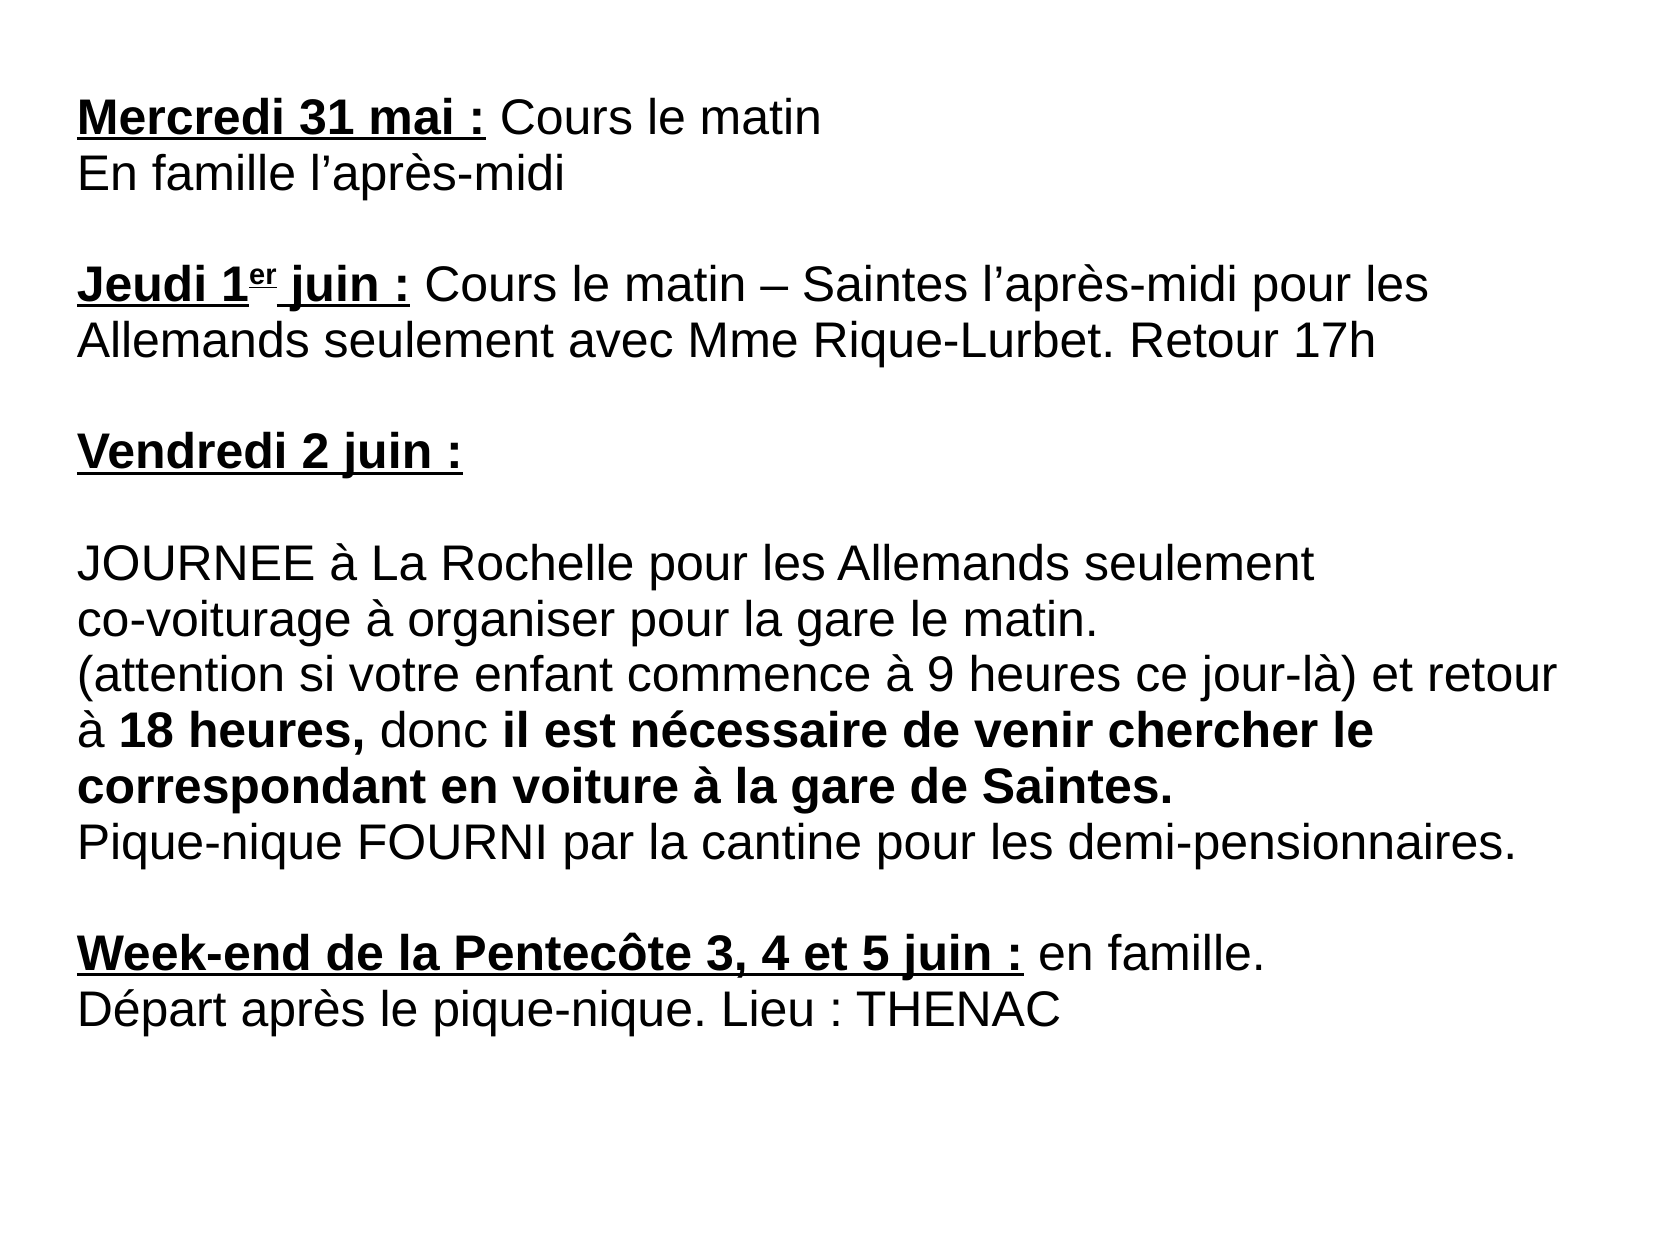

# Mercredi 31 mai : Cours le matin En famille l’après-midi Jeudi 1er juin : Cours le matin – Saintes l’après-midi pour les Allemands seulement avec Mme Rique-Lurbet. Retour 17h Vendredi 2 juin : JOURNEE à La Rochelle pour les Allemands seulement co-voiturage à organiser pour la gare le matin. (attention si votre enfant commence à 9 heures ce jour-là) et retour à 18 heures, donc il est nécessaire de venir chercher le correspondant en voiture à la gare de Saintes. Pique-nique FOURNI par la cantine pour les demi-pensionnaires. Week-end de la Pentecôte 3, 4 et 5 juin : en famille. Départ après le pique-nique. Lieu : THENAC